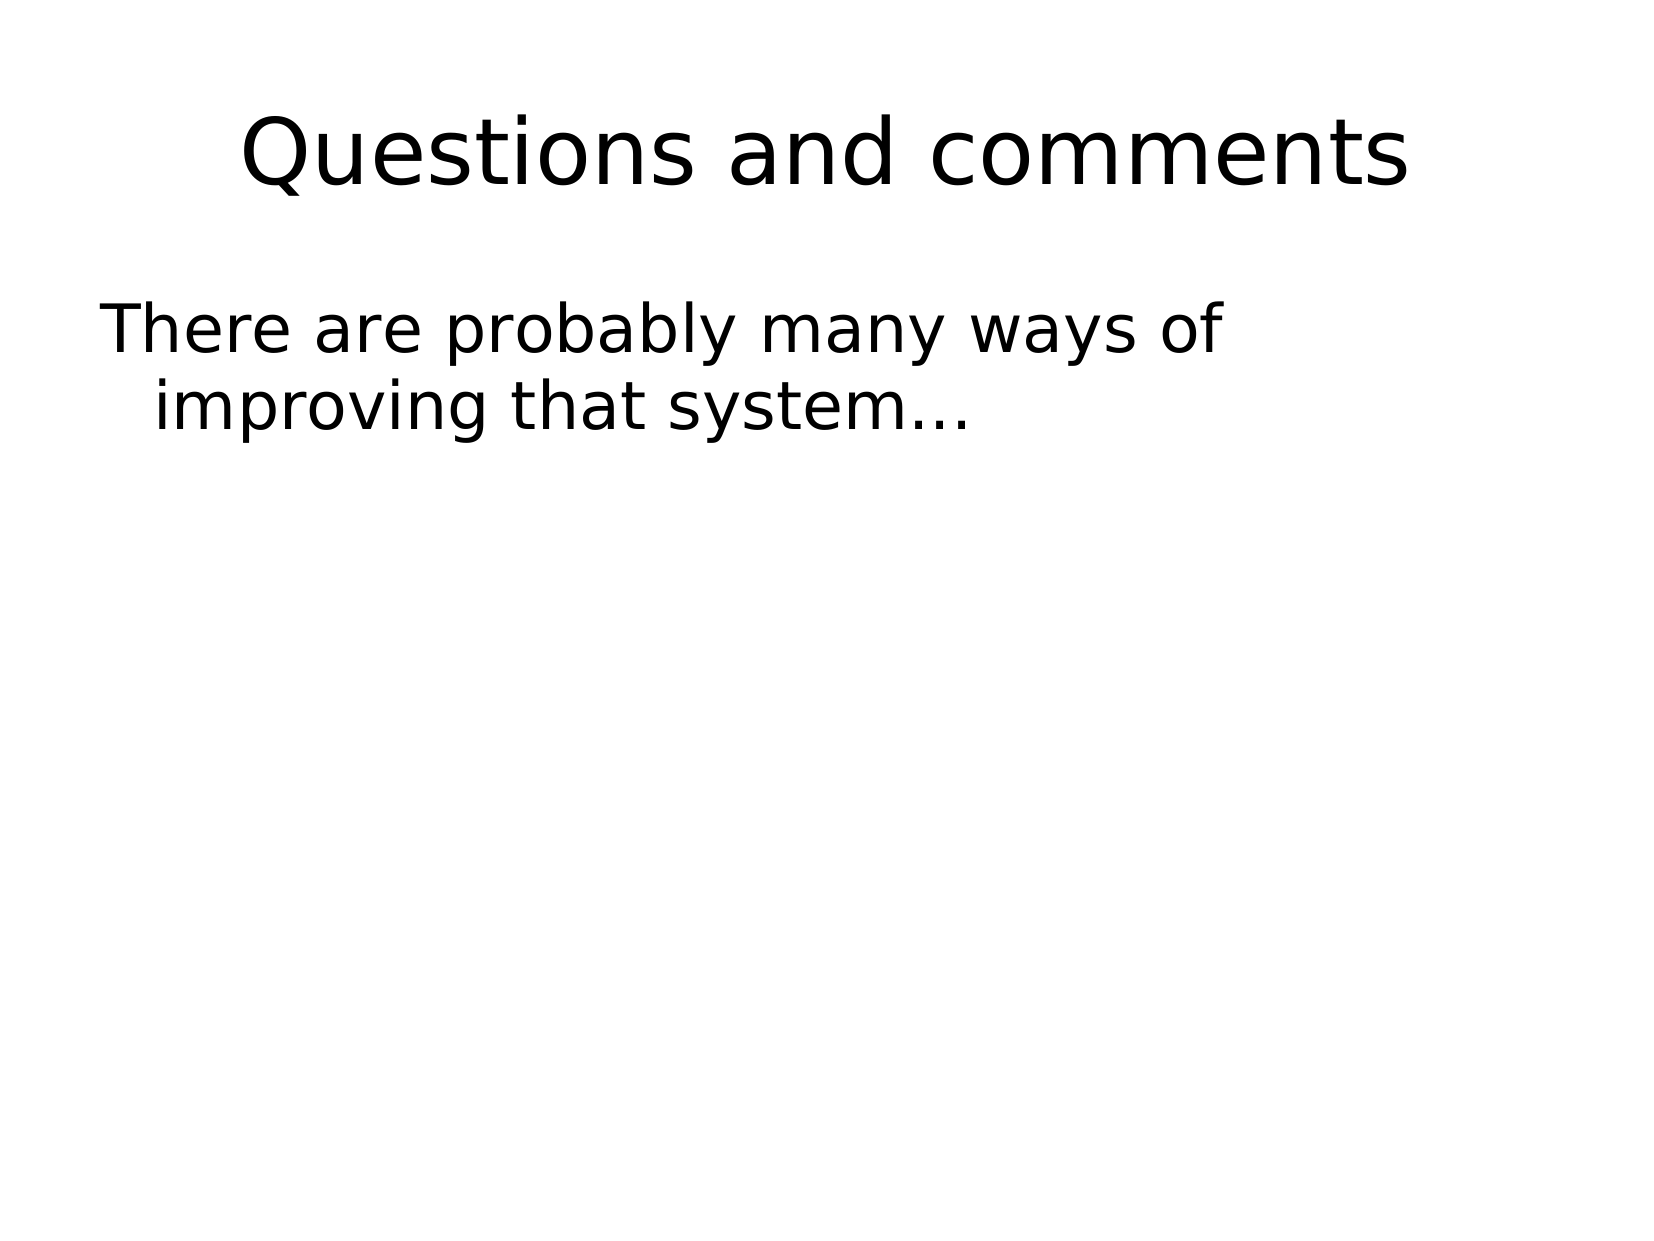

# Questions and comments
There are probably many ways of improving that system...